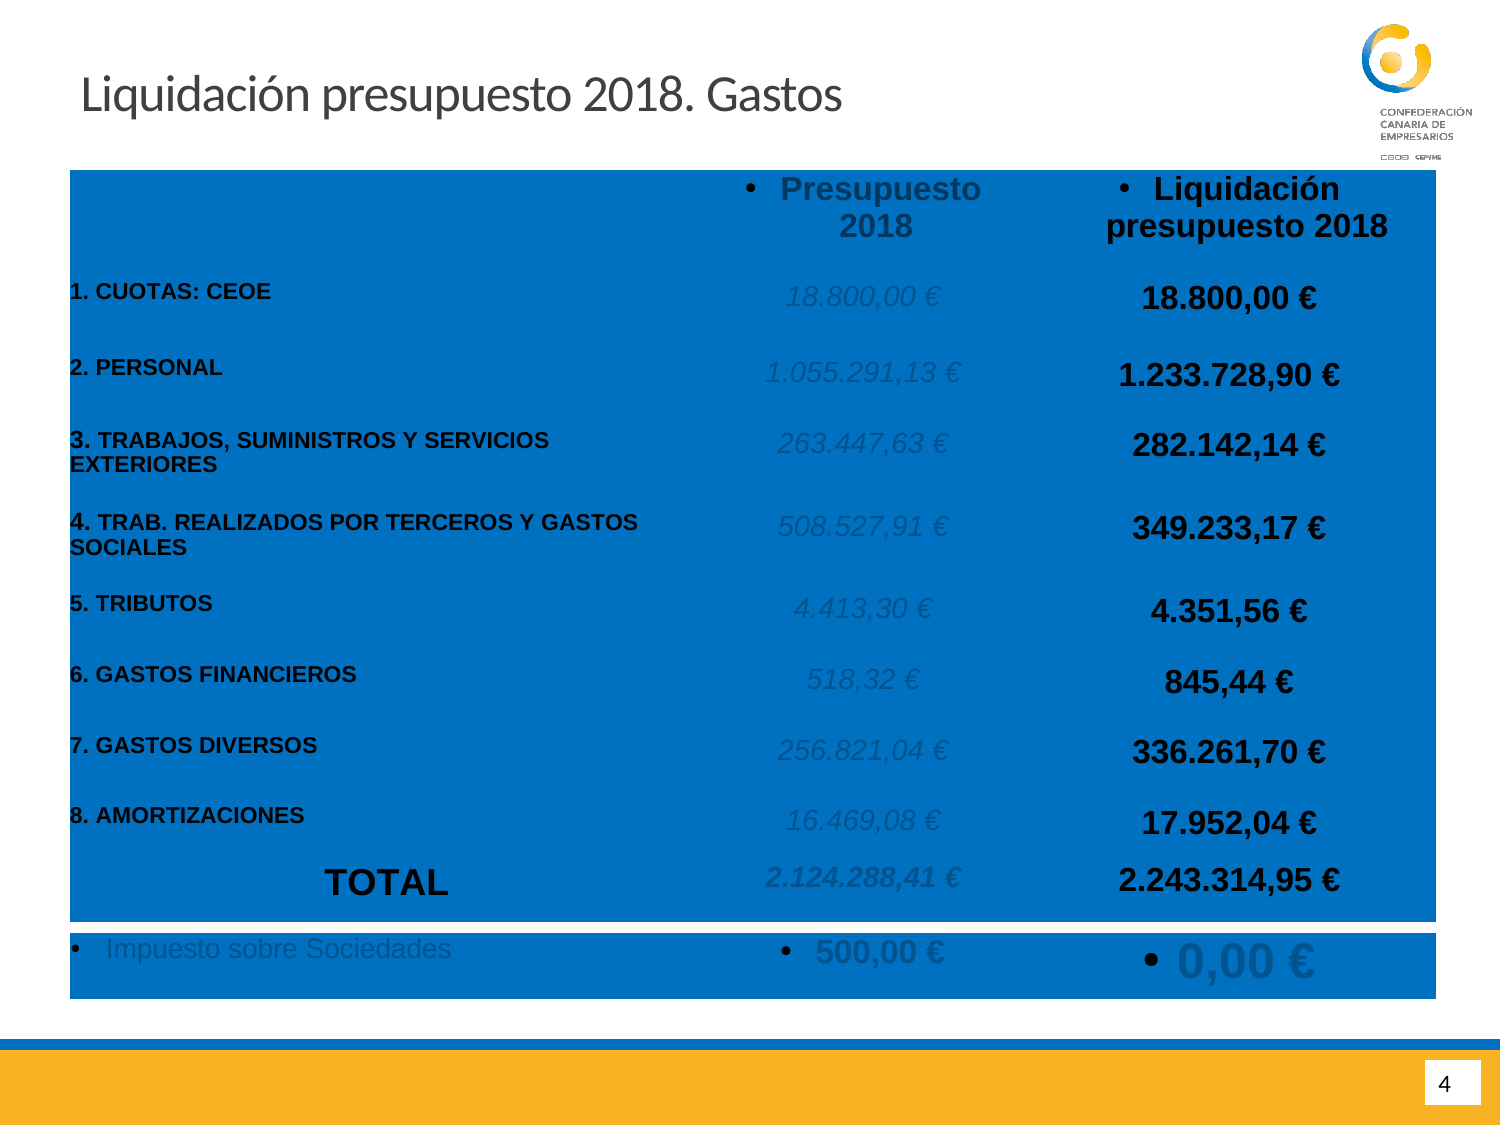

Liquidación presupuesto 2018. Gastos
| | Presupuesto 2018 | Liquidación presupuesto 2018 |
| --- | --- | --- |
| 1. CUOTAS: CEOE | 18.800,00 € | 18.800,00 € |
| 2. PERSONAL | 1.055.291,13 € | 1.233.728,90 € |
| 3. TRABAJOS, SUMINISTROS Y SERVICIOS EXTERIORES | 263.447,63 € | 282.142,14 € |
| 4. TRAB. REALIZADOS POR TERCEROS Y GASTOS SOCIALES | 508.527,91 € | 349.233,17 € |
| 5. TRIBUTOS | 4.413,30 € | 4.351,56 € |
| 6. GASTOS FINANCIEROS | 518,32 € | 845,44 € |
| 7. GASTOS DIVERSOS | 256.821,04 € | 336.261,70 € |
| 8. AMORTIZACIONES | 16.469,08 € | 17.952,04 € |
| TOTAL | 2.124.288,41 € | 2.243.314,95 € |
| Impuesto sobre Sociedades | 500,00 € | 0,00 € |
| --- | --- | --- |